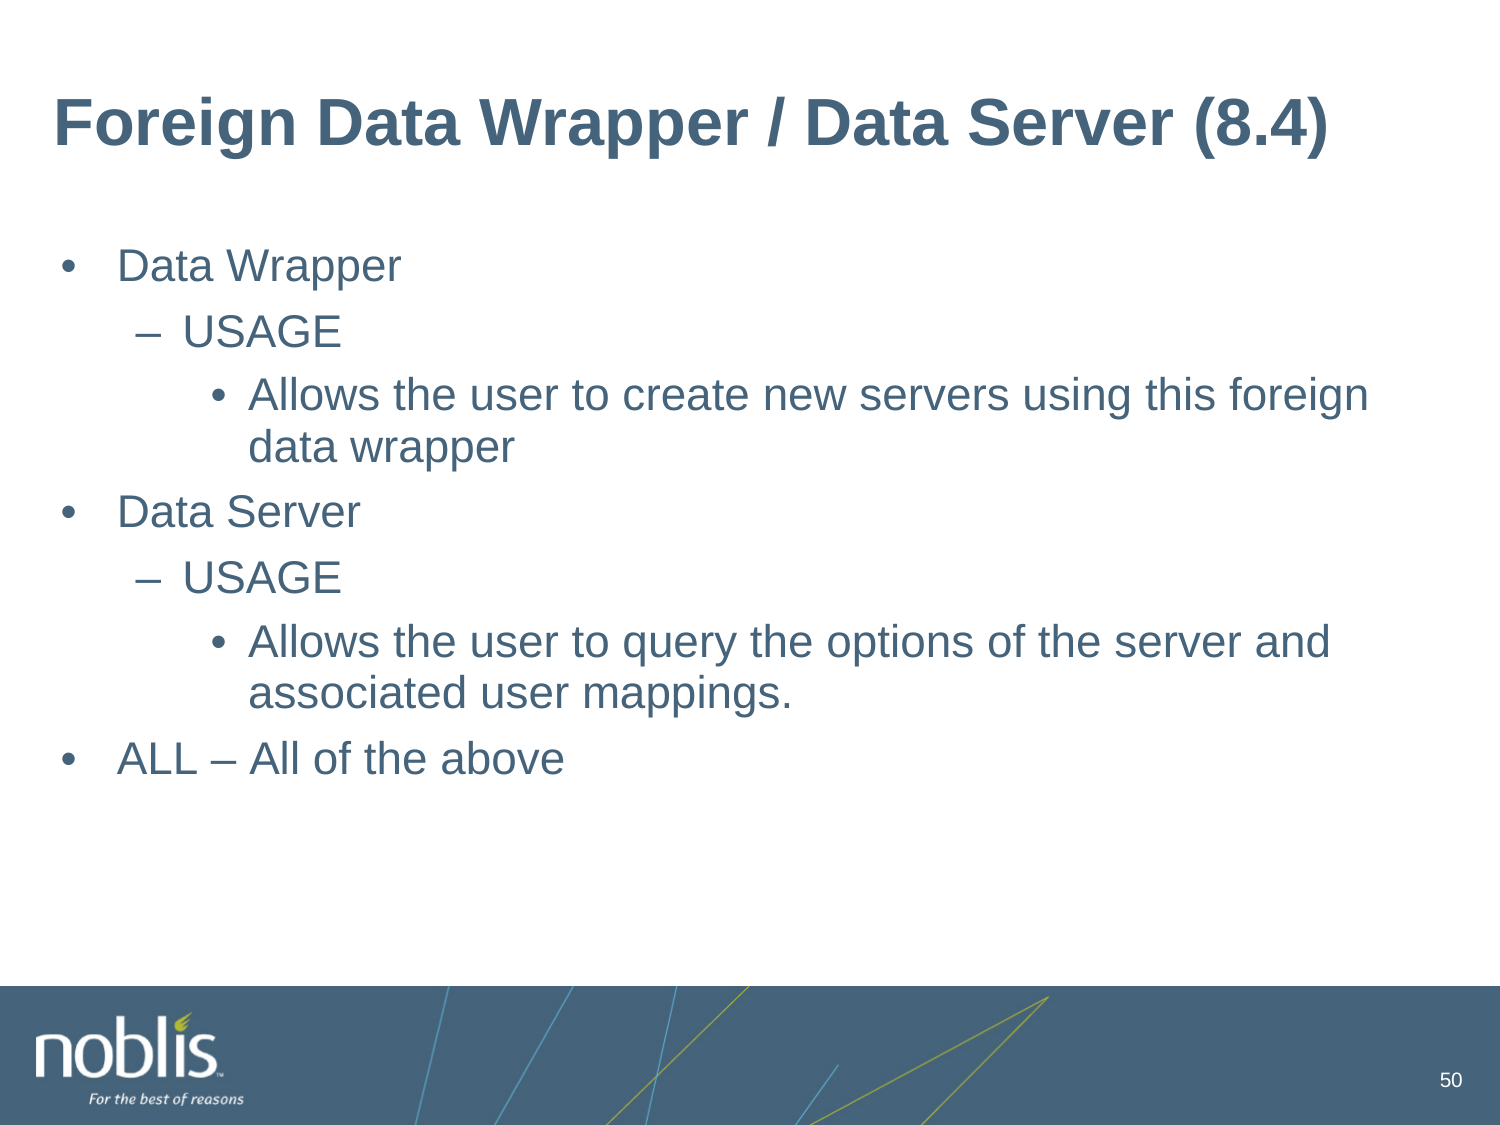

# Foreign Data Wrapper / Data Server (8.4)
Data Wrapper
USAGE
Allows the user to create new servers using this foreign data wrapper
Data Server
USAGE
Allows the user to query the options of the server and associated user mappings.
ALL – All of the above